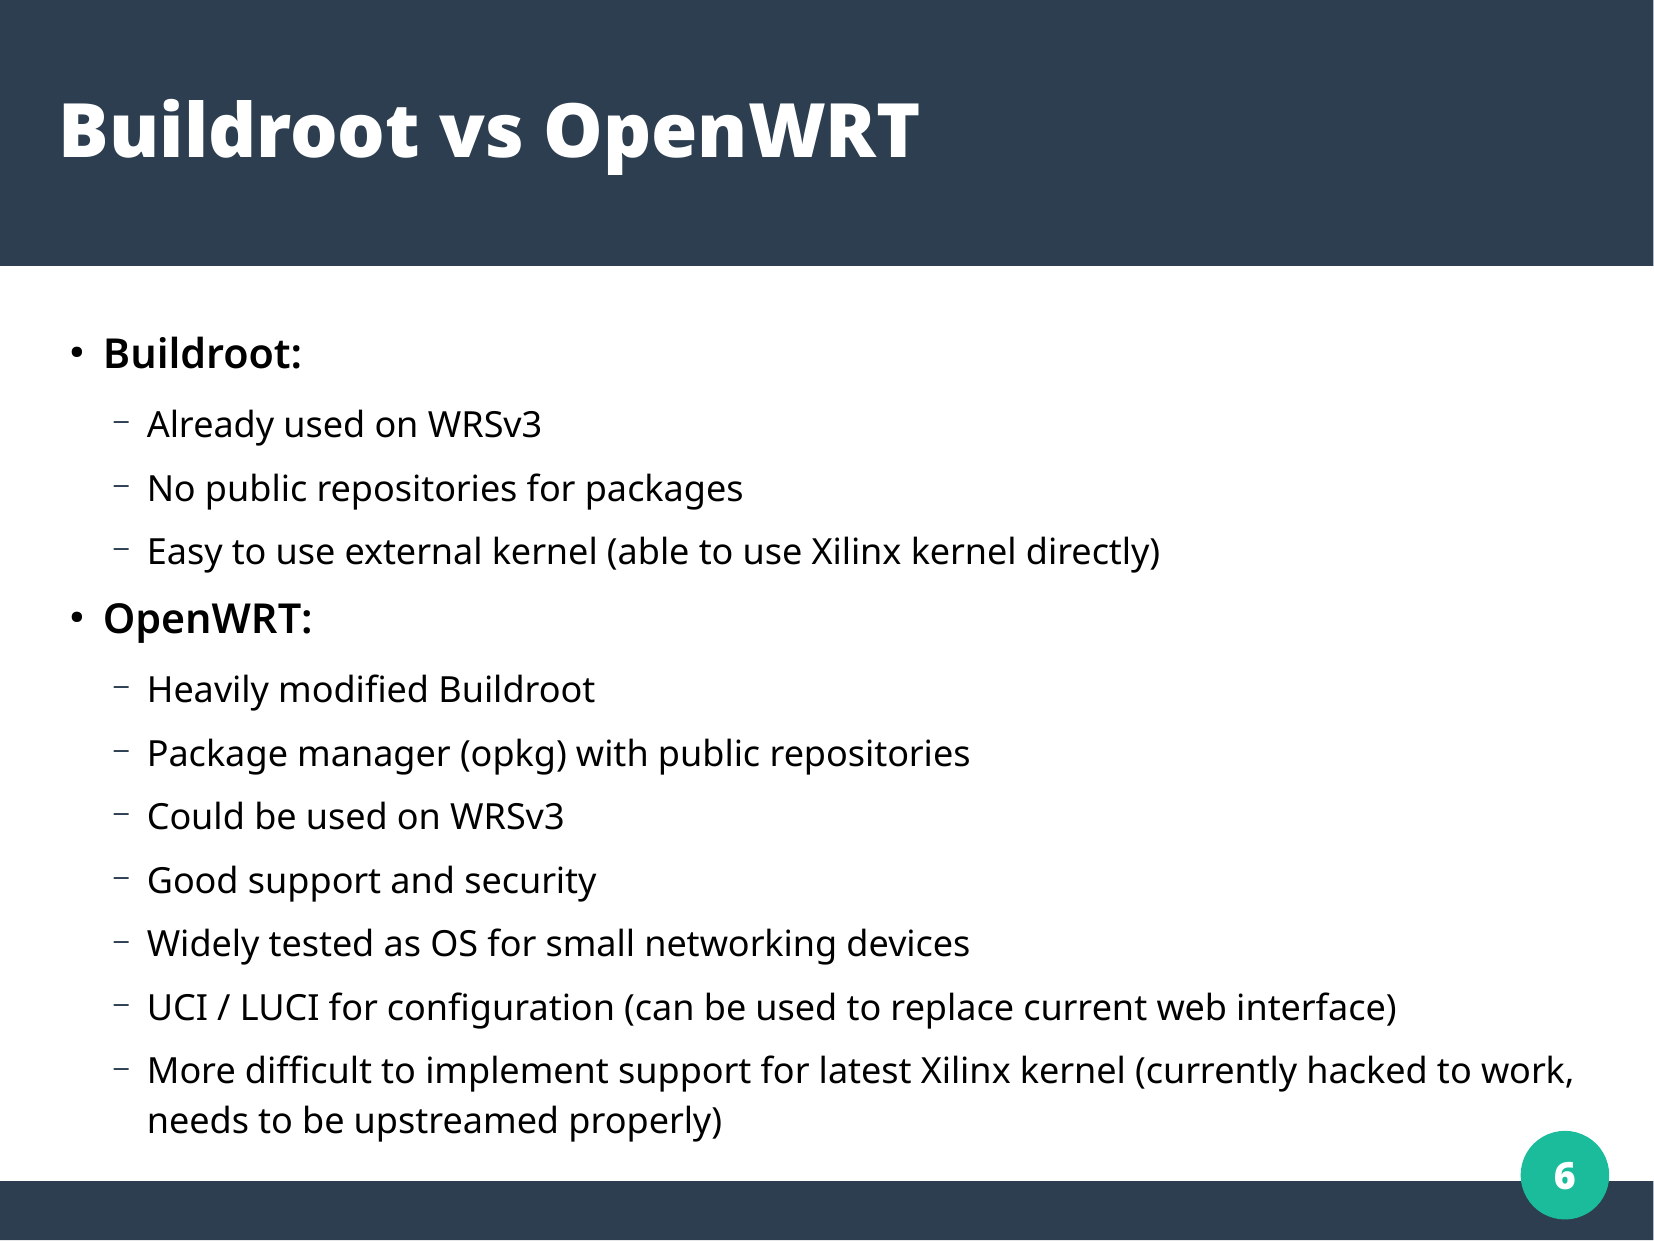

# Buildroot vs OpenWRT
Buildroot:
Already used on WRSv3
No public repositories for packages
Easy to use external kernel (able to use Xilinx kernel directly)
OpenWRT:
Heavily modified Buildroot
Package manager (opkg) with public repositories
Could be used on WRSv3
Good support and security
Widely tested as OS for small networking devices
UCI / LUCI for configuration (can be used to replace current web interface)
More difficult to implement support for latest Xilinx kernel (currently hacked to work, needs to be upstreamed properly)
6